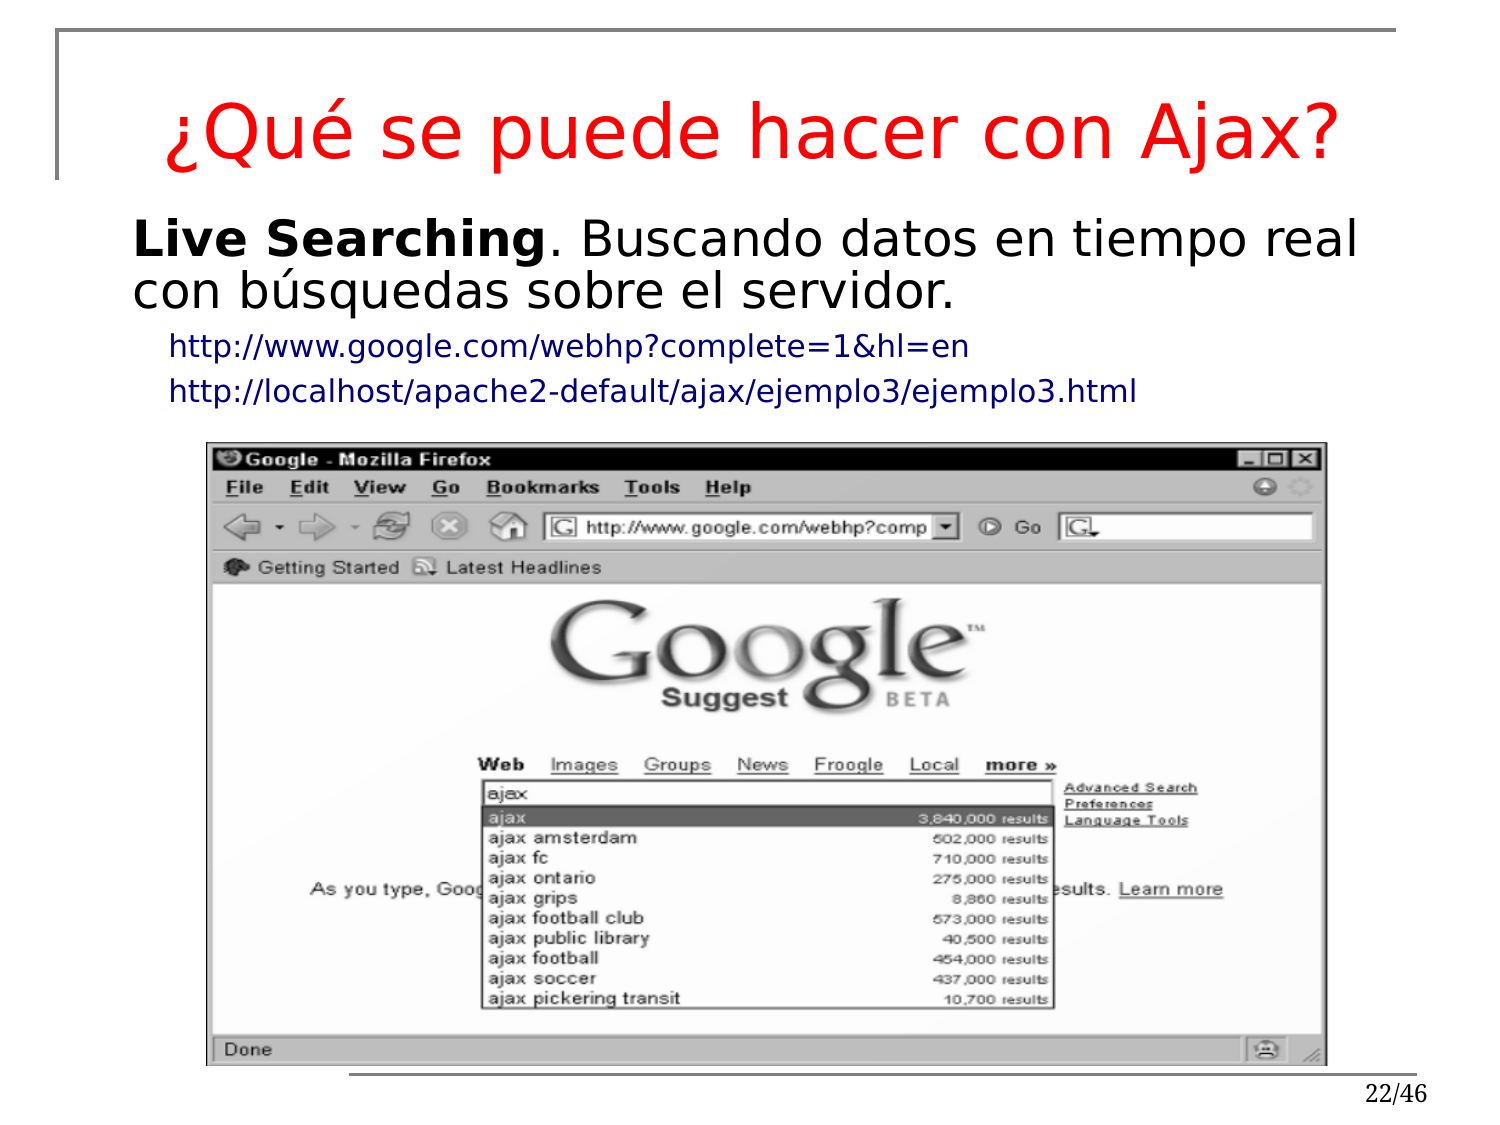

# ¿Qué se puede hacer con Ajax?
Live Searching. Buscando datos en tiempo real con búsquedas sobre el servidor.
http://www.google.com/webhp?complete=1&hl=en
http://localhost/apache2-default/ajax/ejemplo3/ejemplo3.html